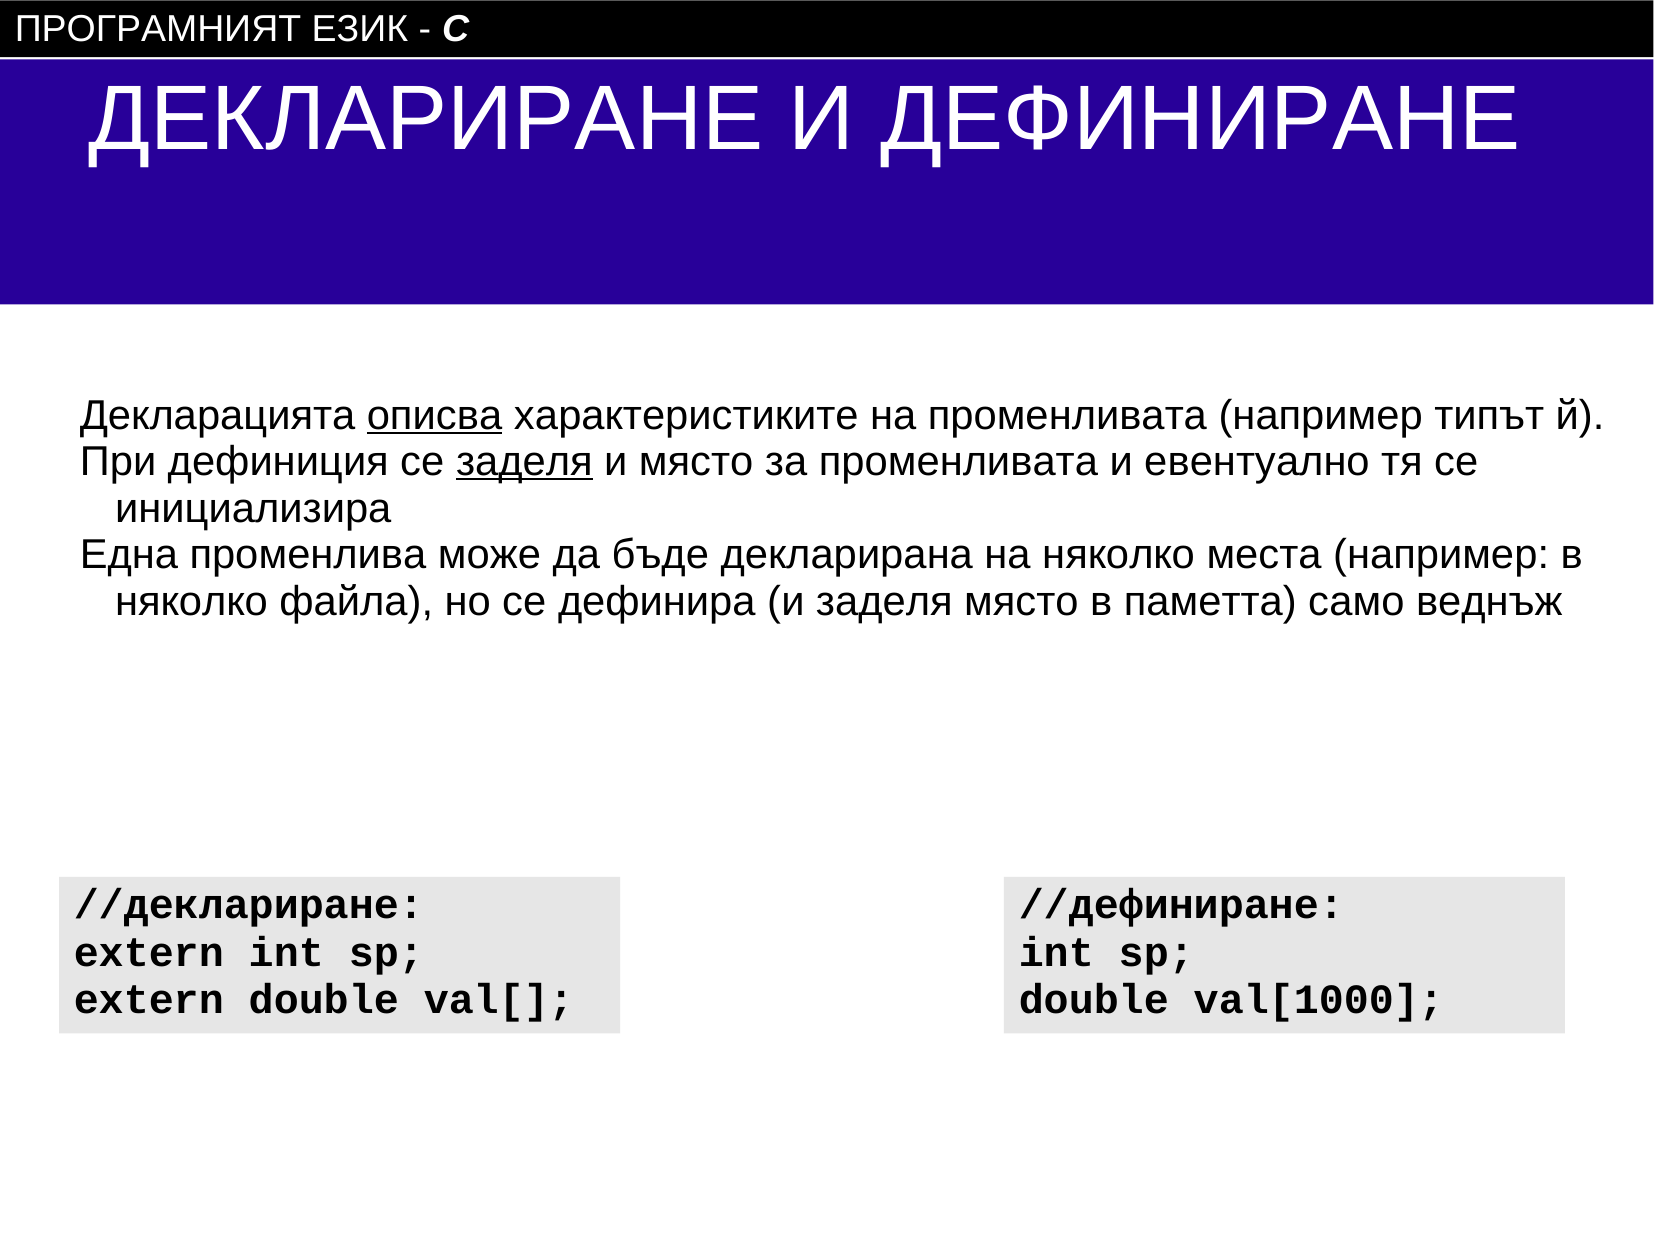

ПРОГРАМНИЯT ЕЗИК - С
	ДЕКЛАРИРАНЕ И ДЕФИНИРАНЕ
Декларацията описва характеристиките на променливата (например типът й).
При дефиниция се заделя и място за променливата и евентуално тя се инициализира
Една променлива може да бъде декларирана на няколко места (например: в няколко файла), но се дефинира (и заделя място в паметта) само веднъж
//деклариране:
extern int sp;
extern double val[];
//дефиниране:
int sp;
double val[1000];